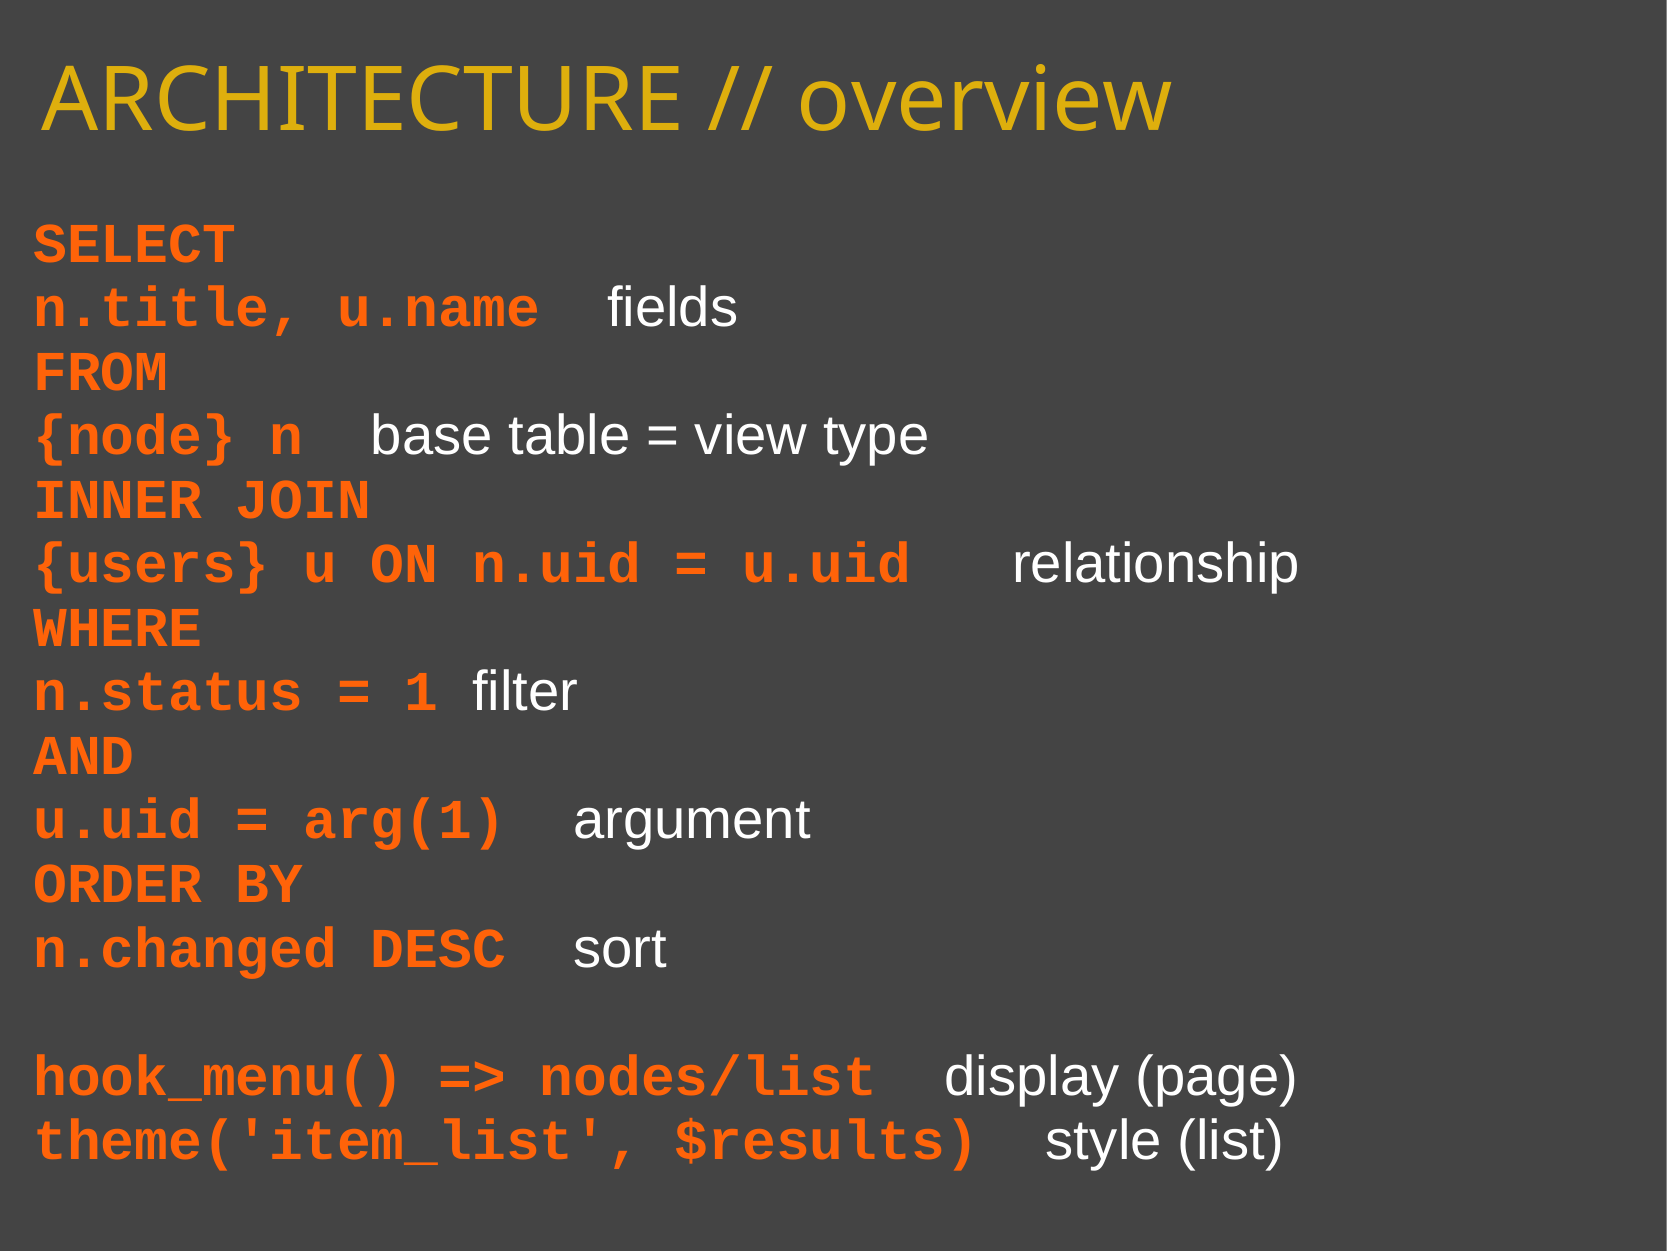

# ARCHITECTURE // overview
SELECT
n.title, u.name fields
FROM
{node} n base table = view type
INNER JOIN
{users} u ON n.uid = u.uid relationship
WHERE
n.status = 1 filter
AND
u.uid = arg(1) argument
ORDER BY
n.changed DESC sort
hook_menu() => nodes/list display (page)
theme('item_list', $results) style (list)